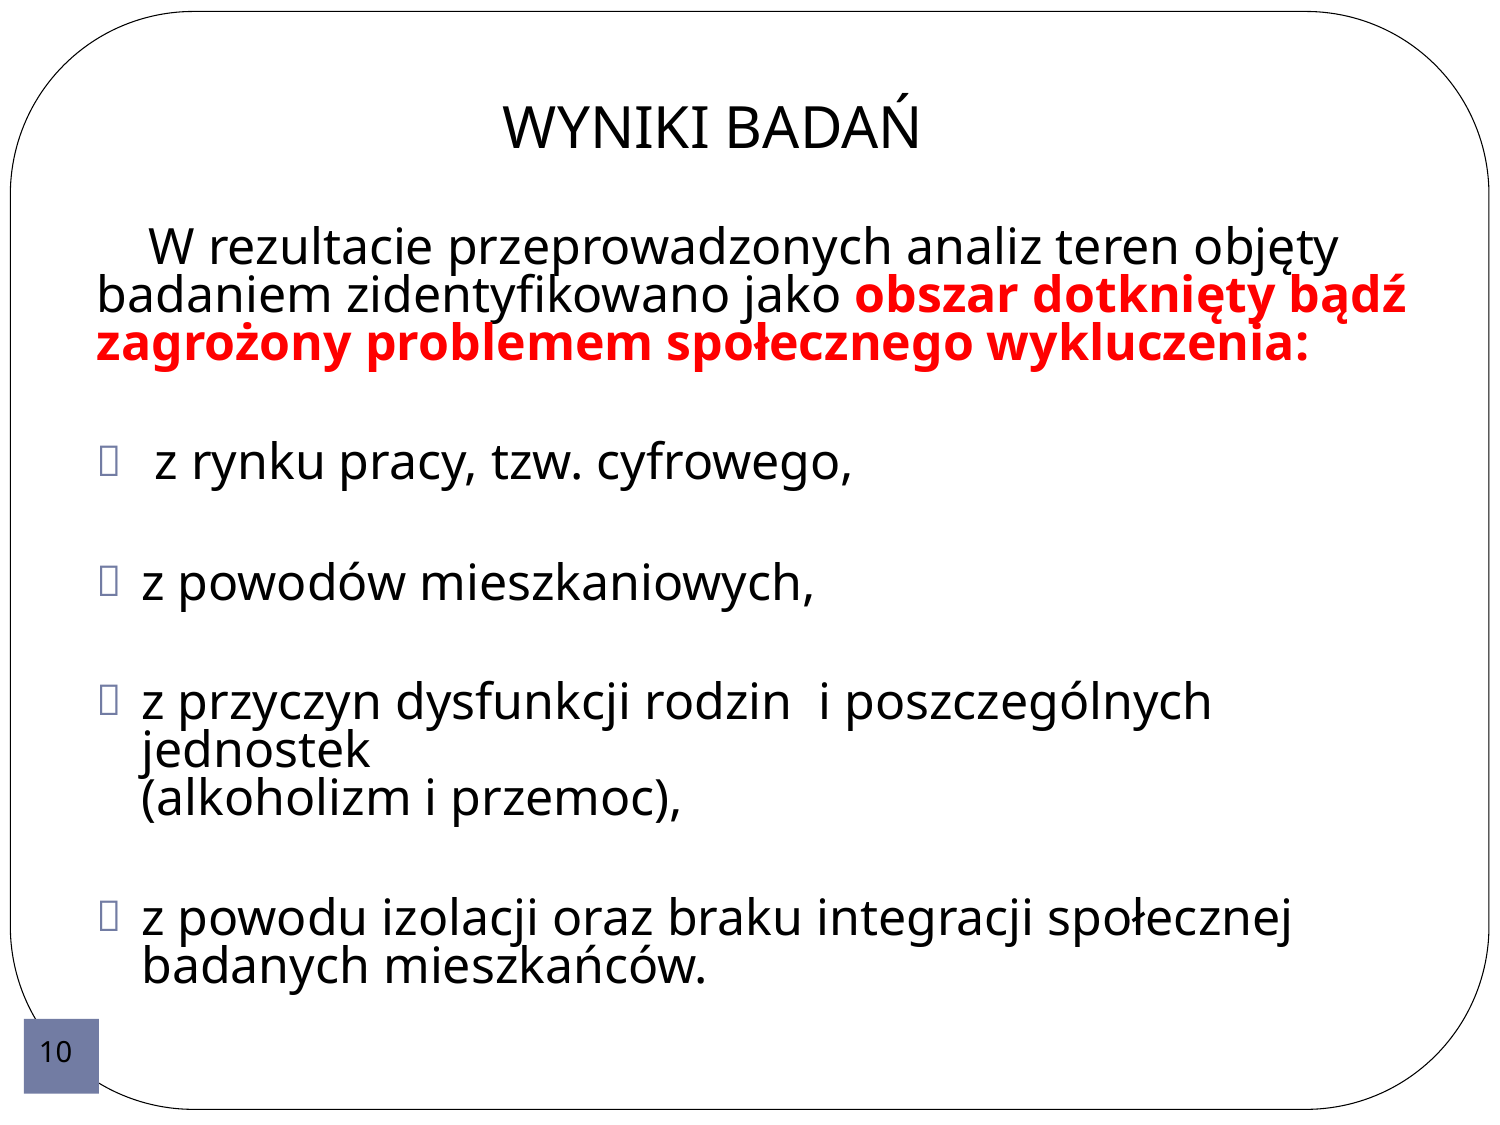

# WYNIKI BADAŃ
 W rezultacie przeprowadzonych analiz teren objęty badaniem zidentyfikowano jako obszar dotknięty bądź zagrożony problemem społecznego wykluczenia:
 z rynku pracy, tzw. cyfrowego,
z powodów mieszkaniowych,
z przyczyn dysfunkcji rodzin i poszczególnych jednostek
(alkoholizm i przemoc),
z powodu izolacji oraz braku integracji społecznej badanych mieszkańców.